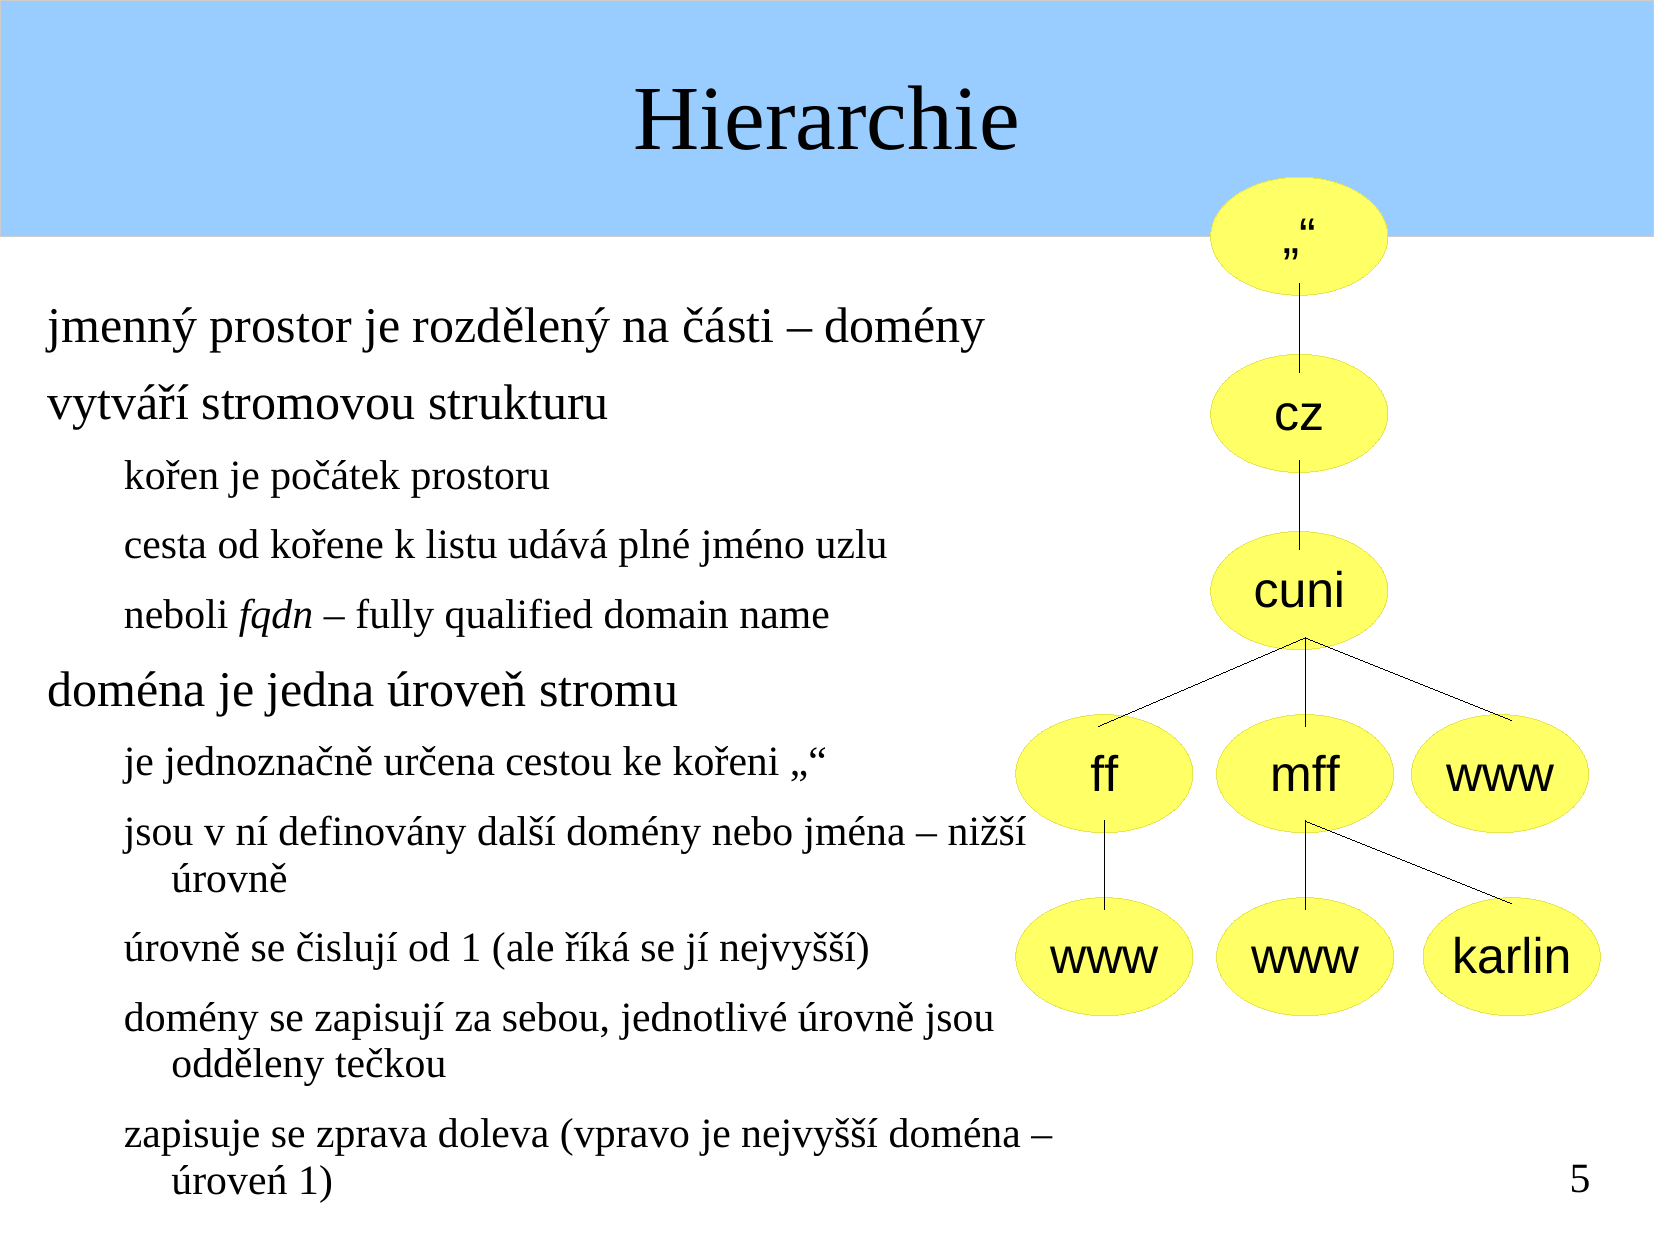

# Hierarchie
„“
jmenný prostor je rozdělený na části – domény
vytváří stromovou strukturu
kořen je počátek prostoru
cesta od kořene k listu udává plné jméno uzlu
neboli fqdn – fully qualified domain name
doména je jedna úroveň stromu
je jednoznačně určena cestou ke kořeni „“
jsou v ní definovány další domény nebo jména – nižší úrovně
úrovně se čislují od 1 (ale říká se jí nejvyšší)
domény se zapisují za sebou, jednotlivé úrovně jsou odděleny tečkou
zapisuje se zprava doleva (vpravo je nejvyšší doména – úroveń 1)
cz
cuni
ff
mff
www
www
www
karlin